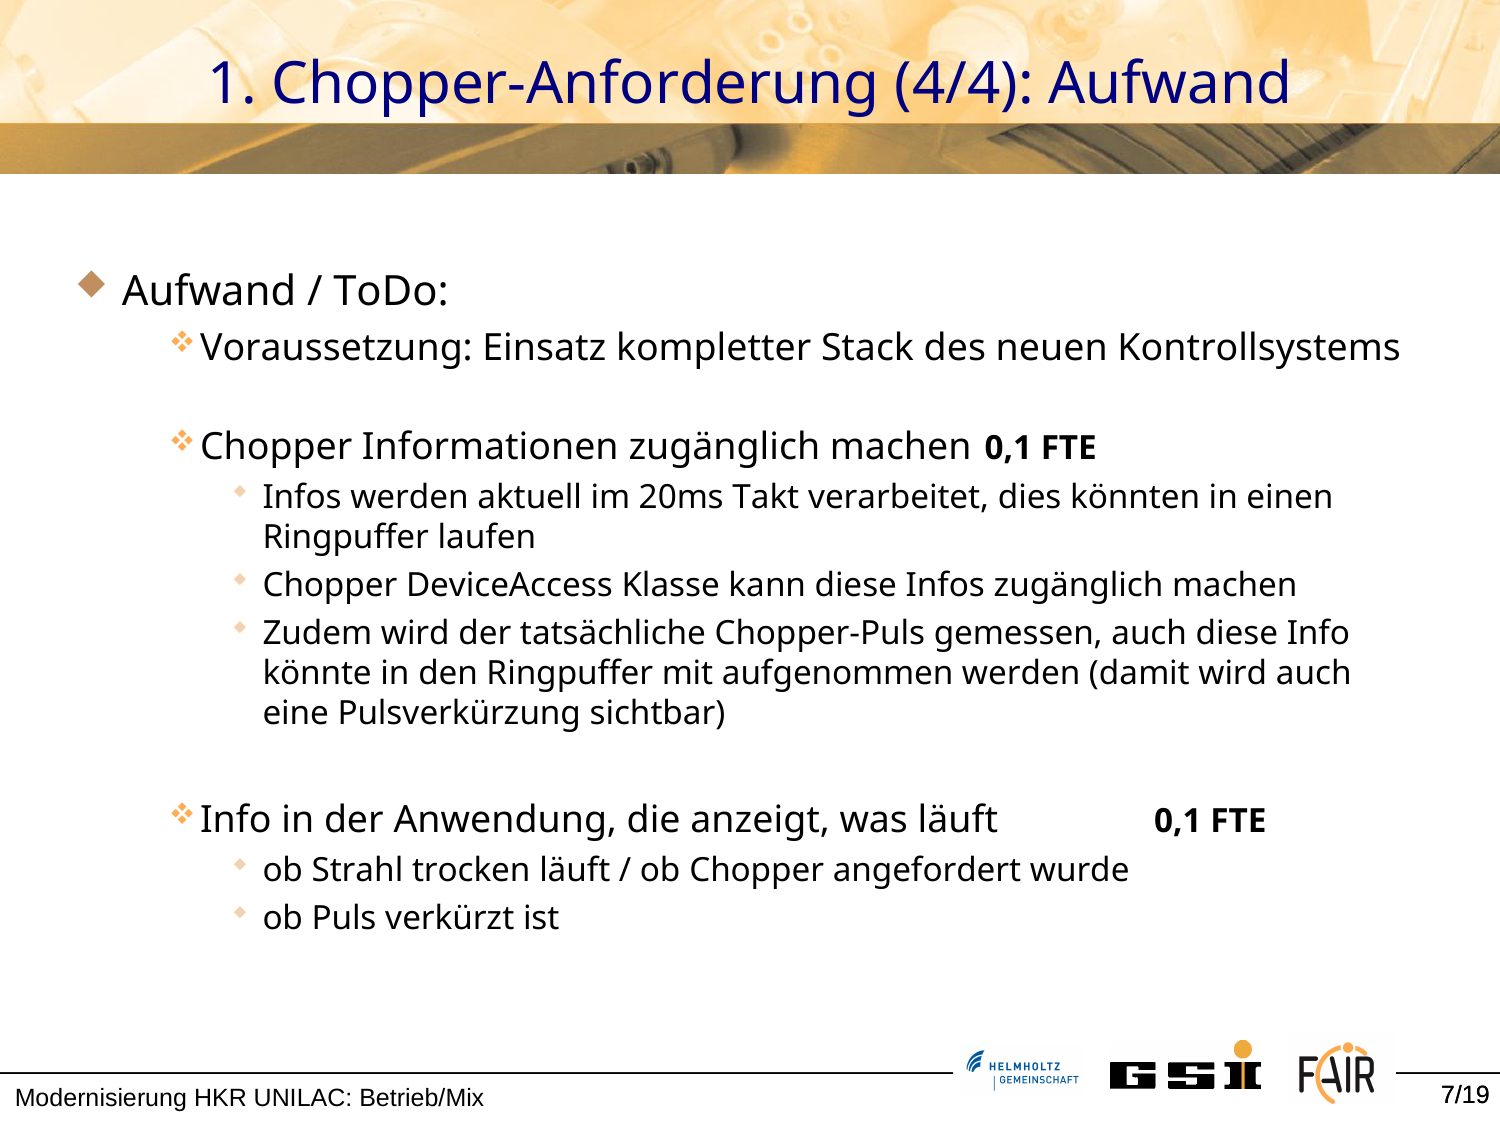

# 1. Chopper-Anforderung (4/4): Aufwand
Aufwand / ToDo:
Voraussetzung: Einsatz kompletter Stack des neuen Kontrollsystems
Chopper Informationen zugänglich machen	 0,1 FTE
Infos werden aktuell im 20ms Takt verarbeitet, dies könnten in einen Ringpuffer laufen
Chopper DeviceAccess Klasse kann diese Infos zugänglich machen
Zudem wird der tatsächliche Chopper-Puls gemessen, auch diese Info könnte in den Ringpuffer mit aufgenommen werden (damit wird auch eine Pulsverkürzung sichtbar)
Info in der Anwendung, die anzeigt, was läuft	 0,1 FTE
ob Strahl trocken läuft / ob Chopper angefordert wurde
ob Puls verkürzt ist
7